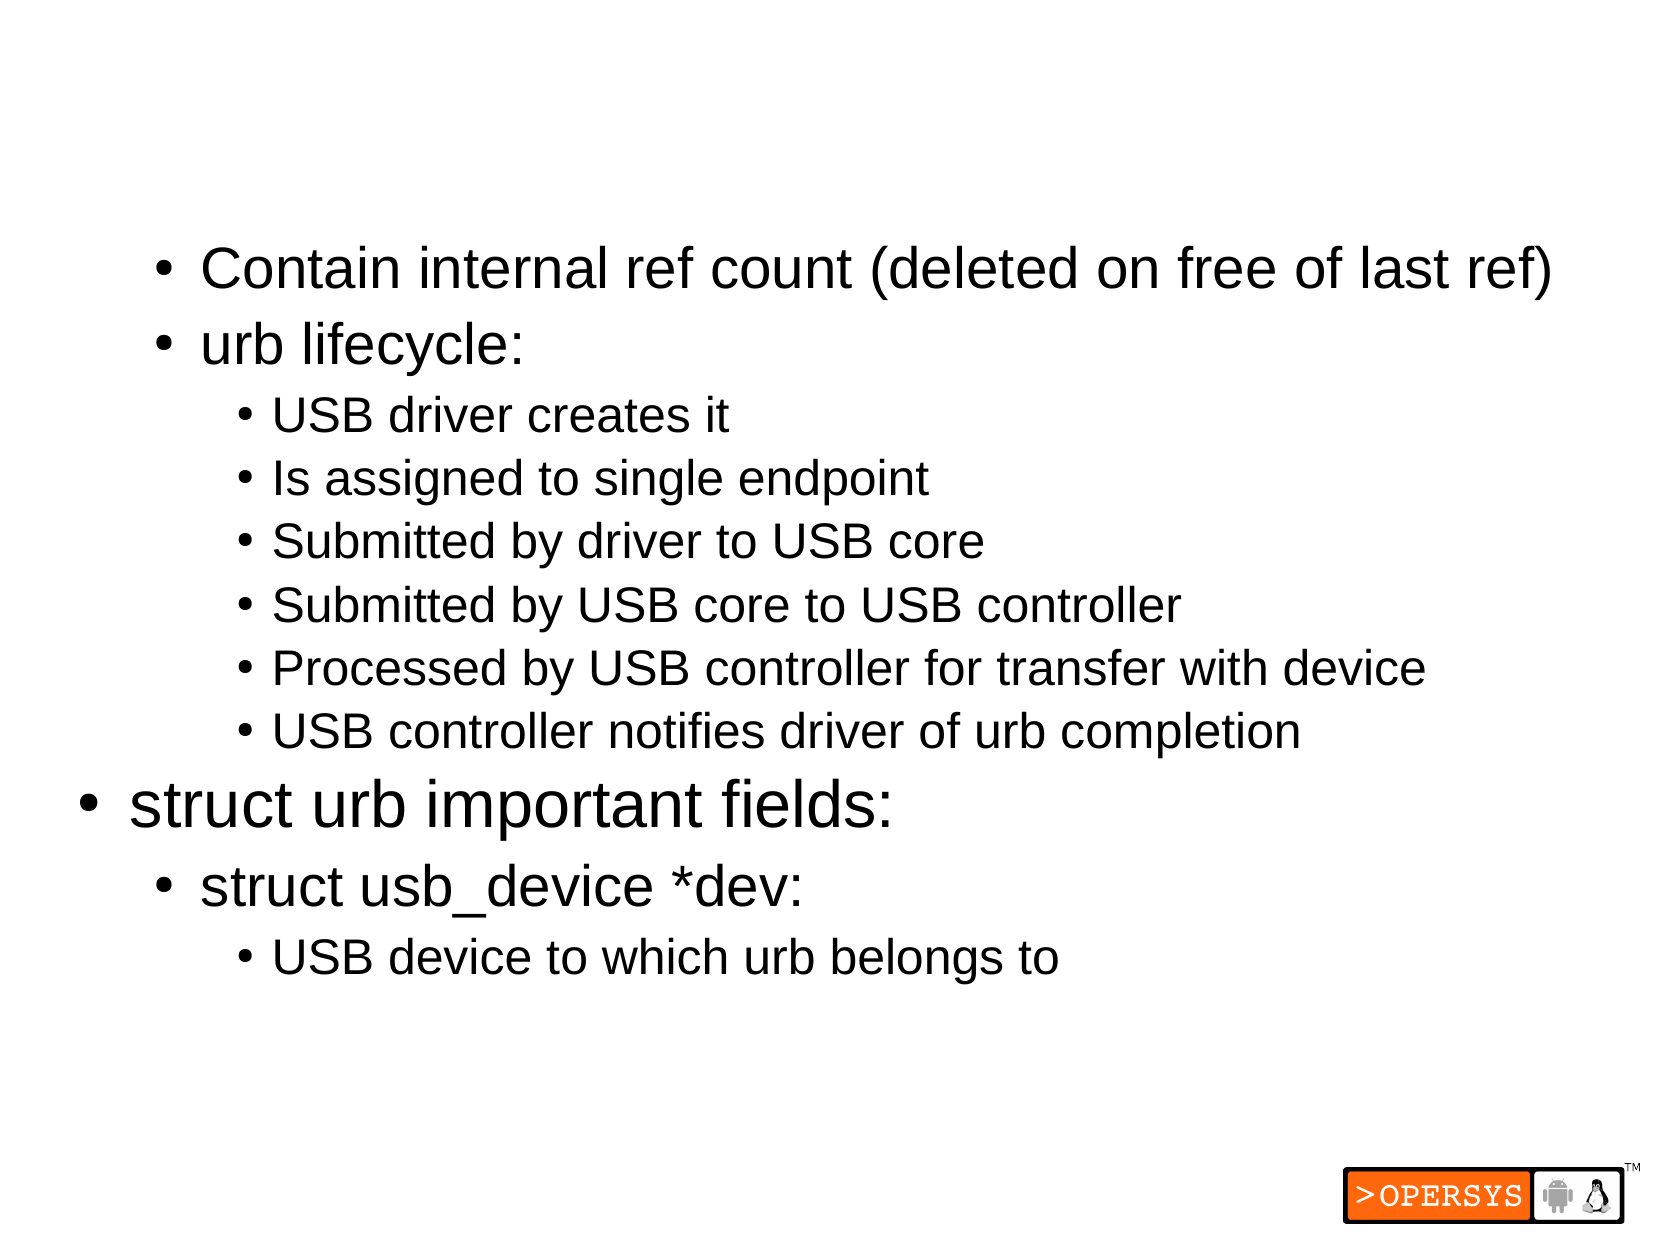

# Contain internal ref count (deleted on free of last ref)
urb lifecycle:
USB driver creates it
Is assigned to single endpoint
Submitted by driver to USB core
Submitted by USB core to USB controller
Processed by USB controller for transfer with device
USB controller notifies driver of urb completion
struct urb important fields:
struct usb_device *dev:
USB device to which urb belongs to